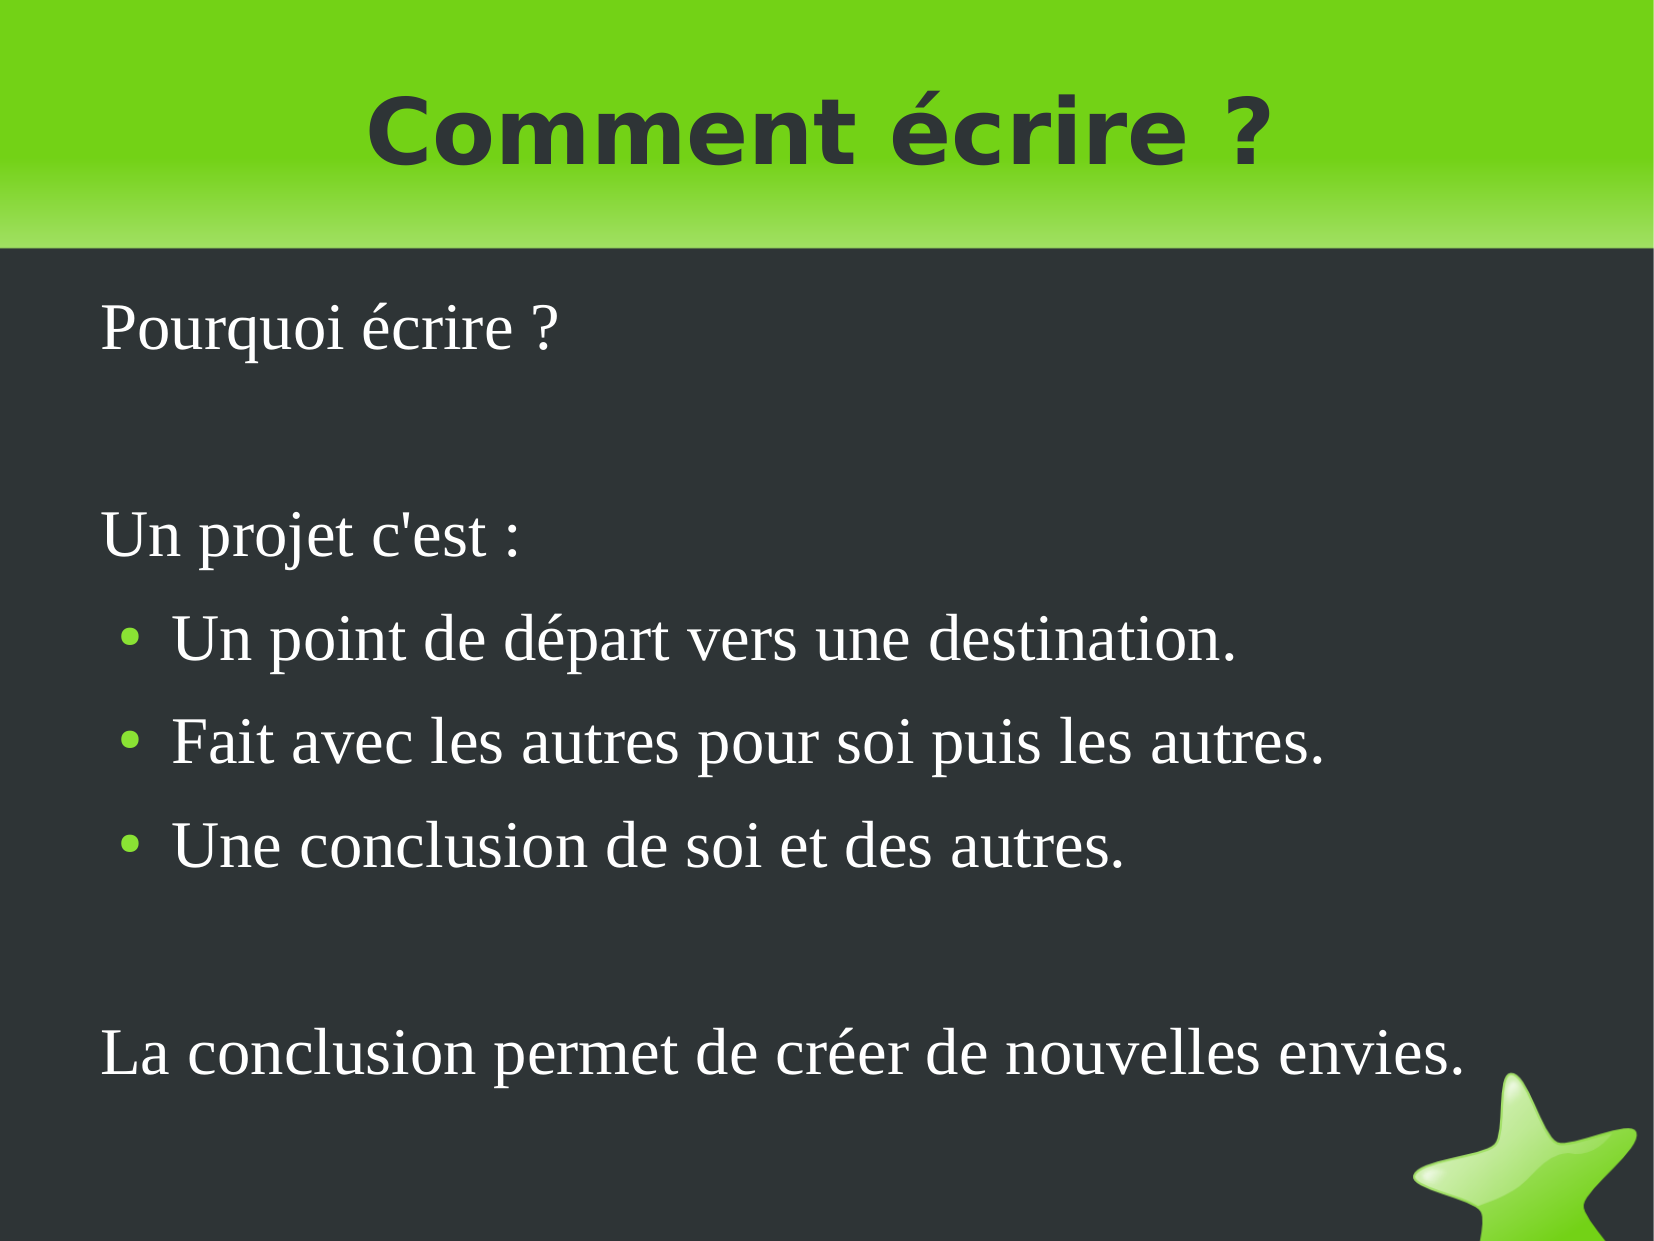

# Comment écrire ?
Pourquoi écrire ?
Un projet c'est :
Un point de départ vers une destination.
Fait avec les autres pour soi puis les autres.
Une conclusion de soi et des autres.
La conclusion permet de créer de nouvelles envies.